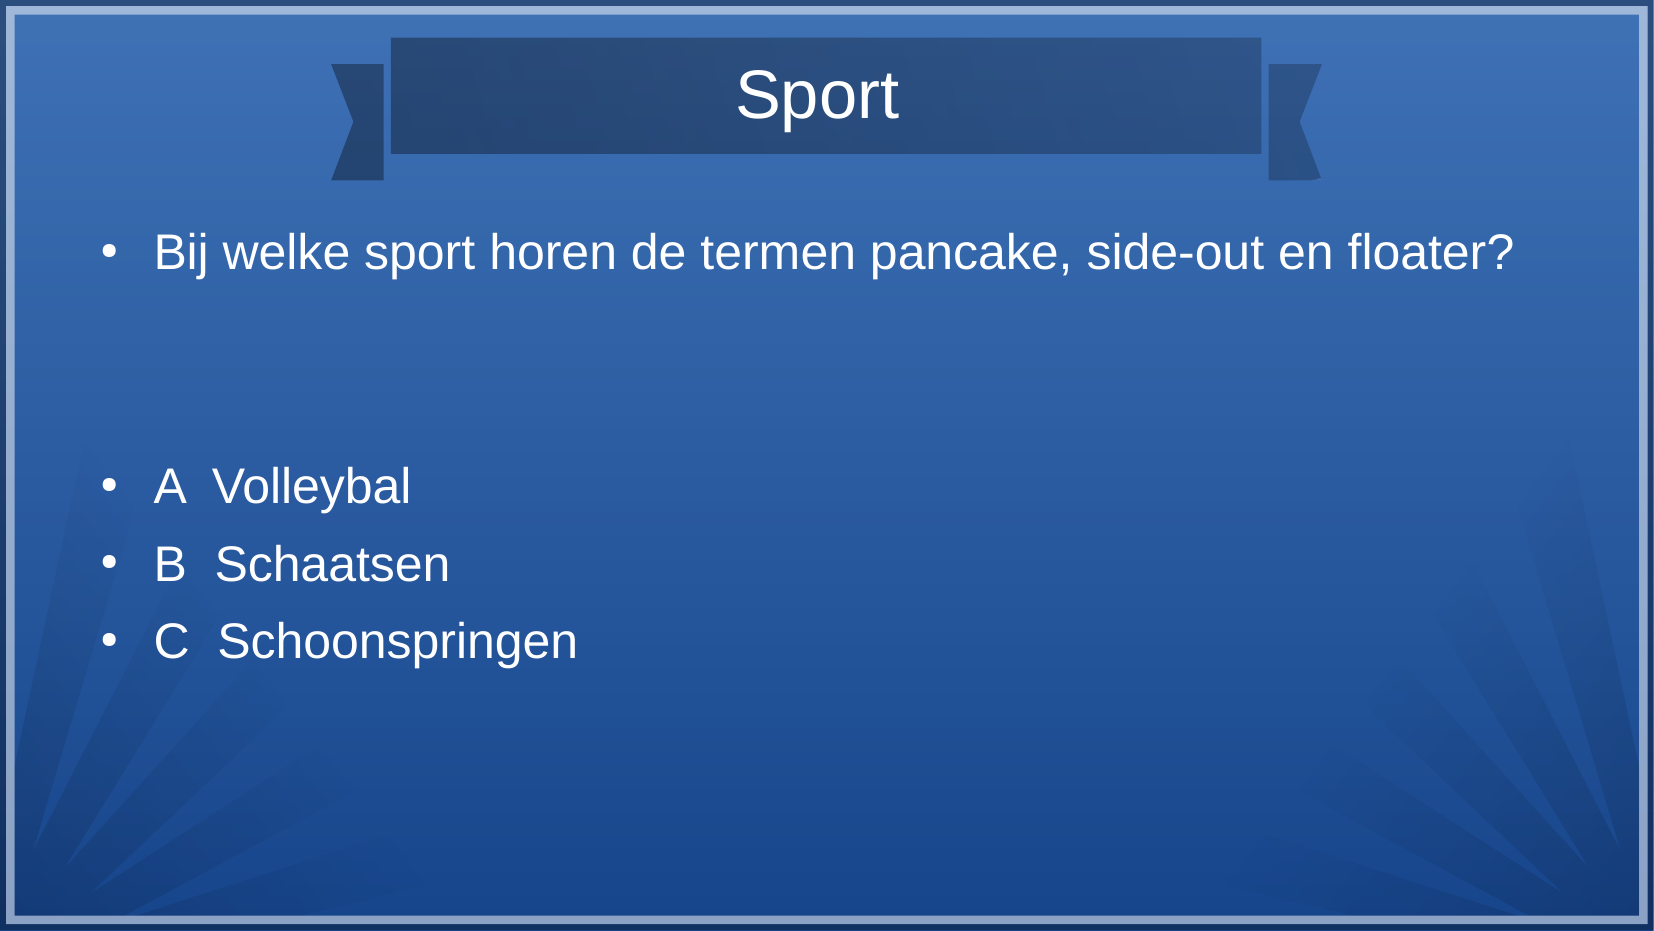

# Sport
Bij welke sport horen de termen pancake, side-out en floater?
A Volleybal
B Schaatsen
C Schoonspringen